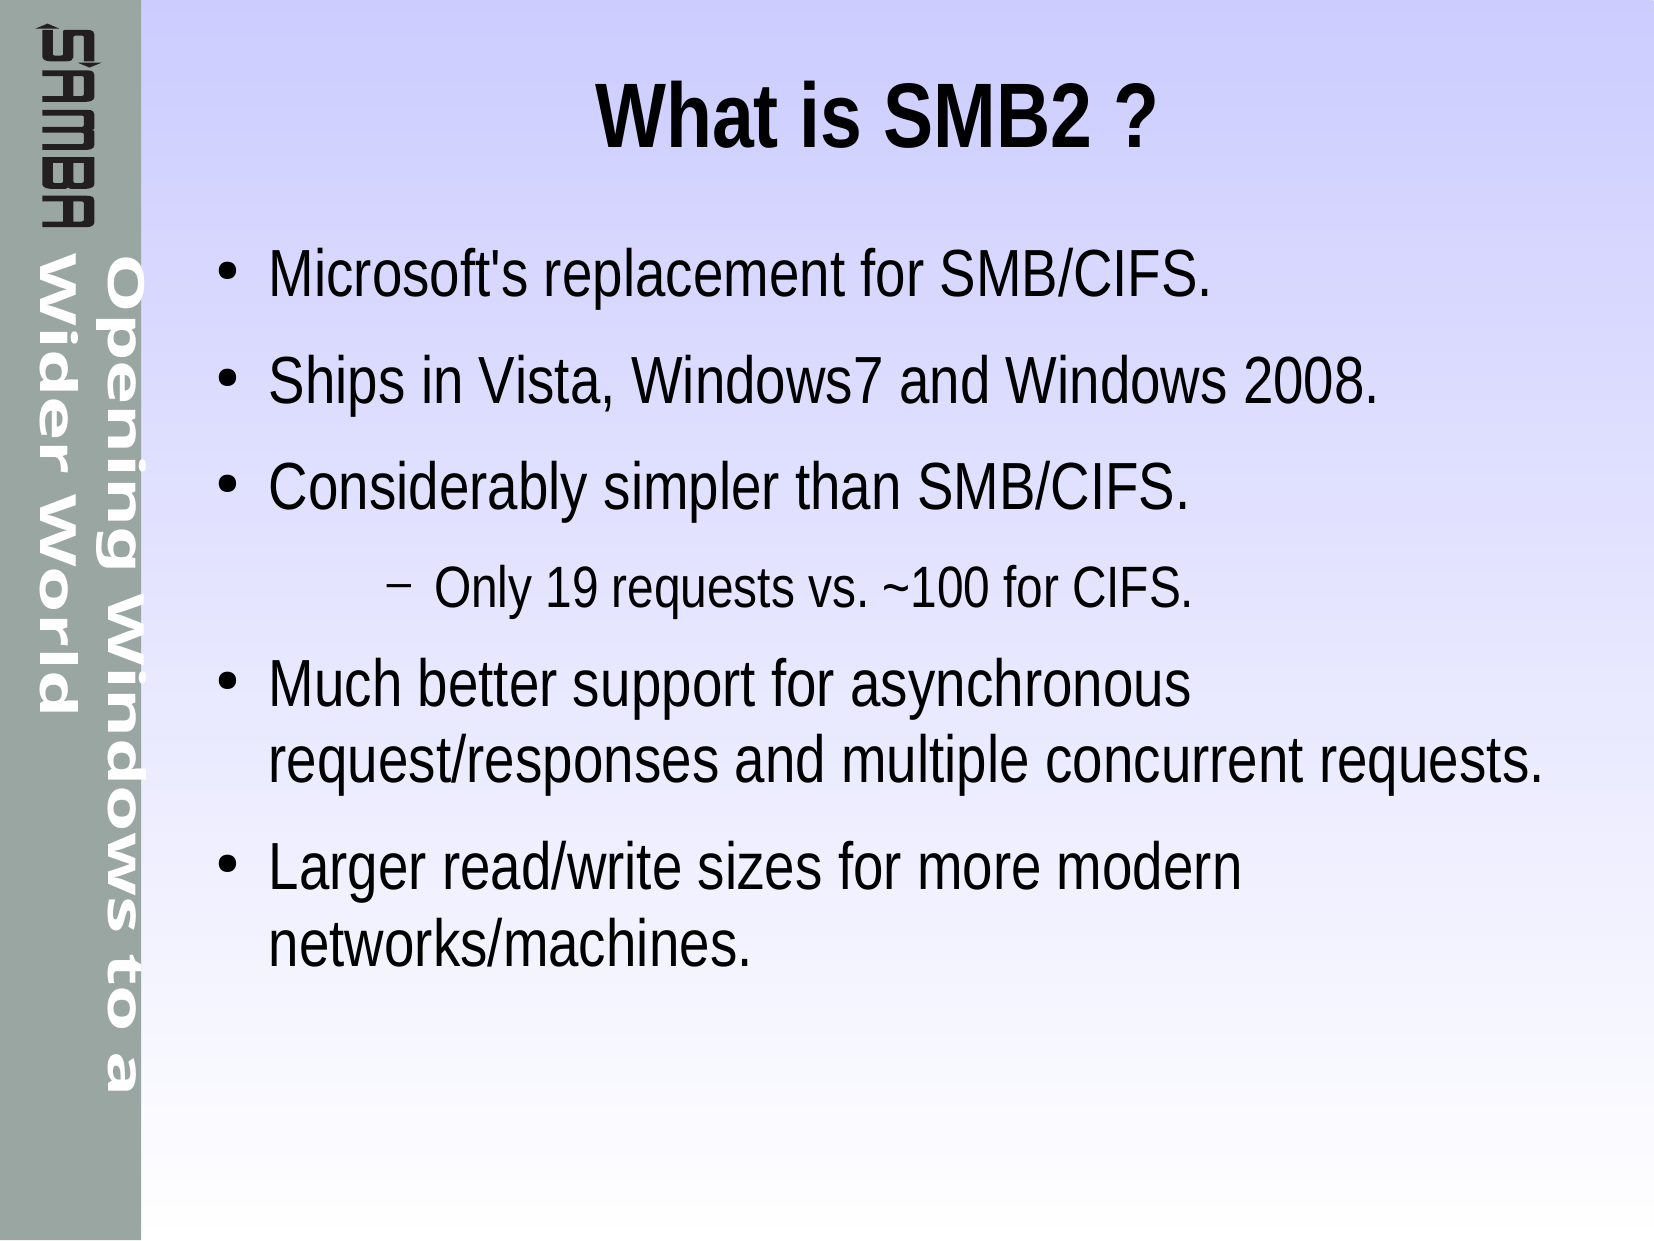

# What is SMB2 ?
Microsoft's replacement for SMB/CIFS.
Ships in Vista, Windows7 and Windows 2008.
Considerably simpler than SMB/CIFS.
Only 19 requests vs. ~100 for CIFS.
Much better support for asynchronous request/responses and multiple concurrent requests.
Larger read/write sizes for more modern networks/machines.